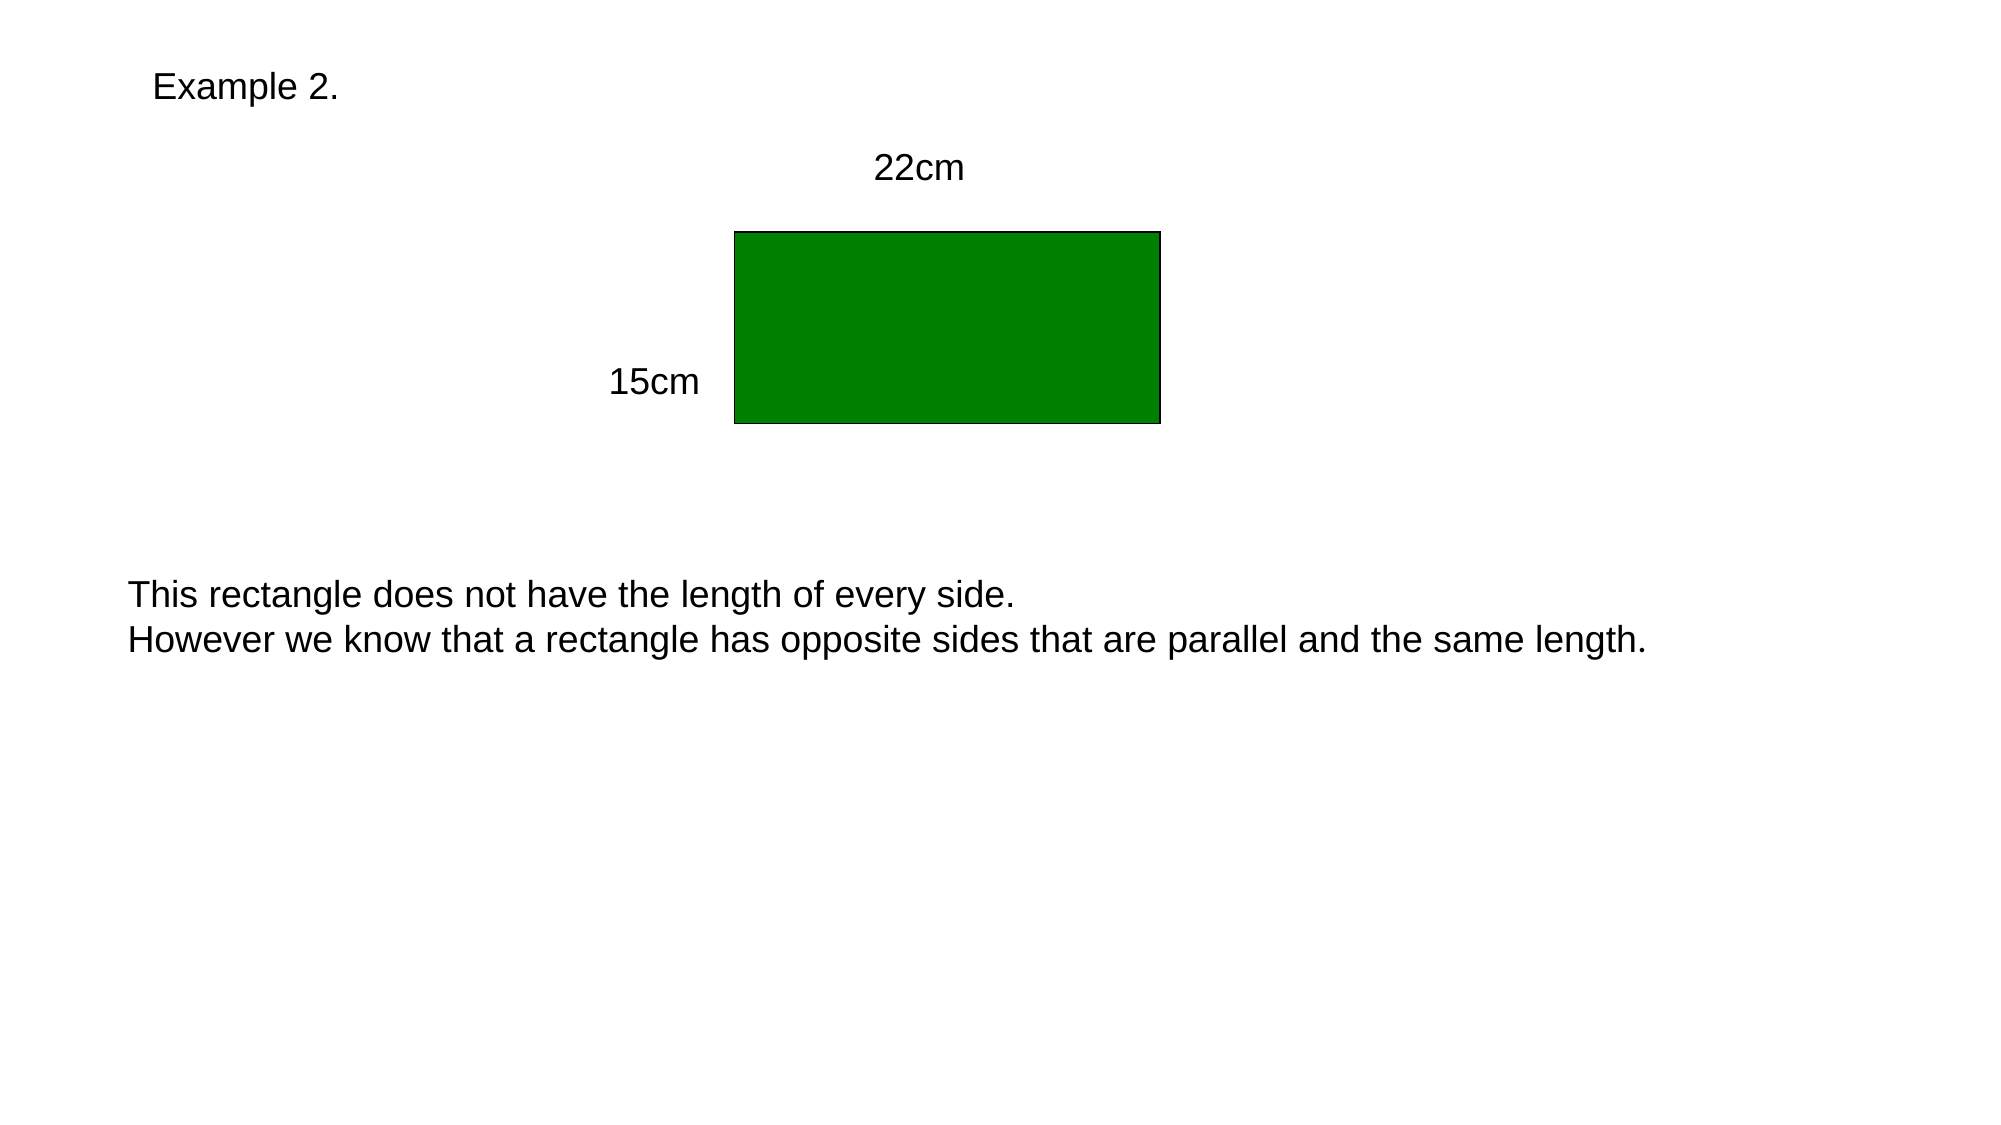

Example 2.
22cm
15cm
This rectangle does not have the length of every side.
However we know that a rectangle has opposite sides that are parallel and the same length.